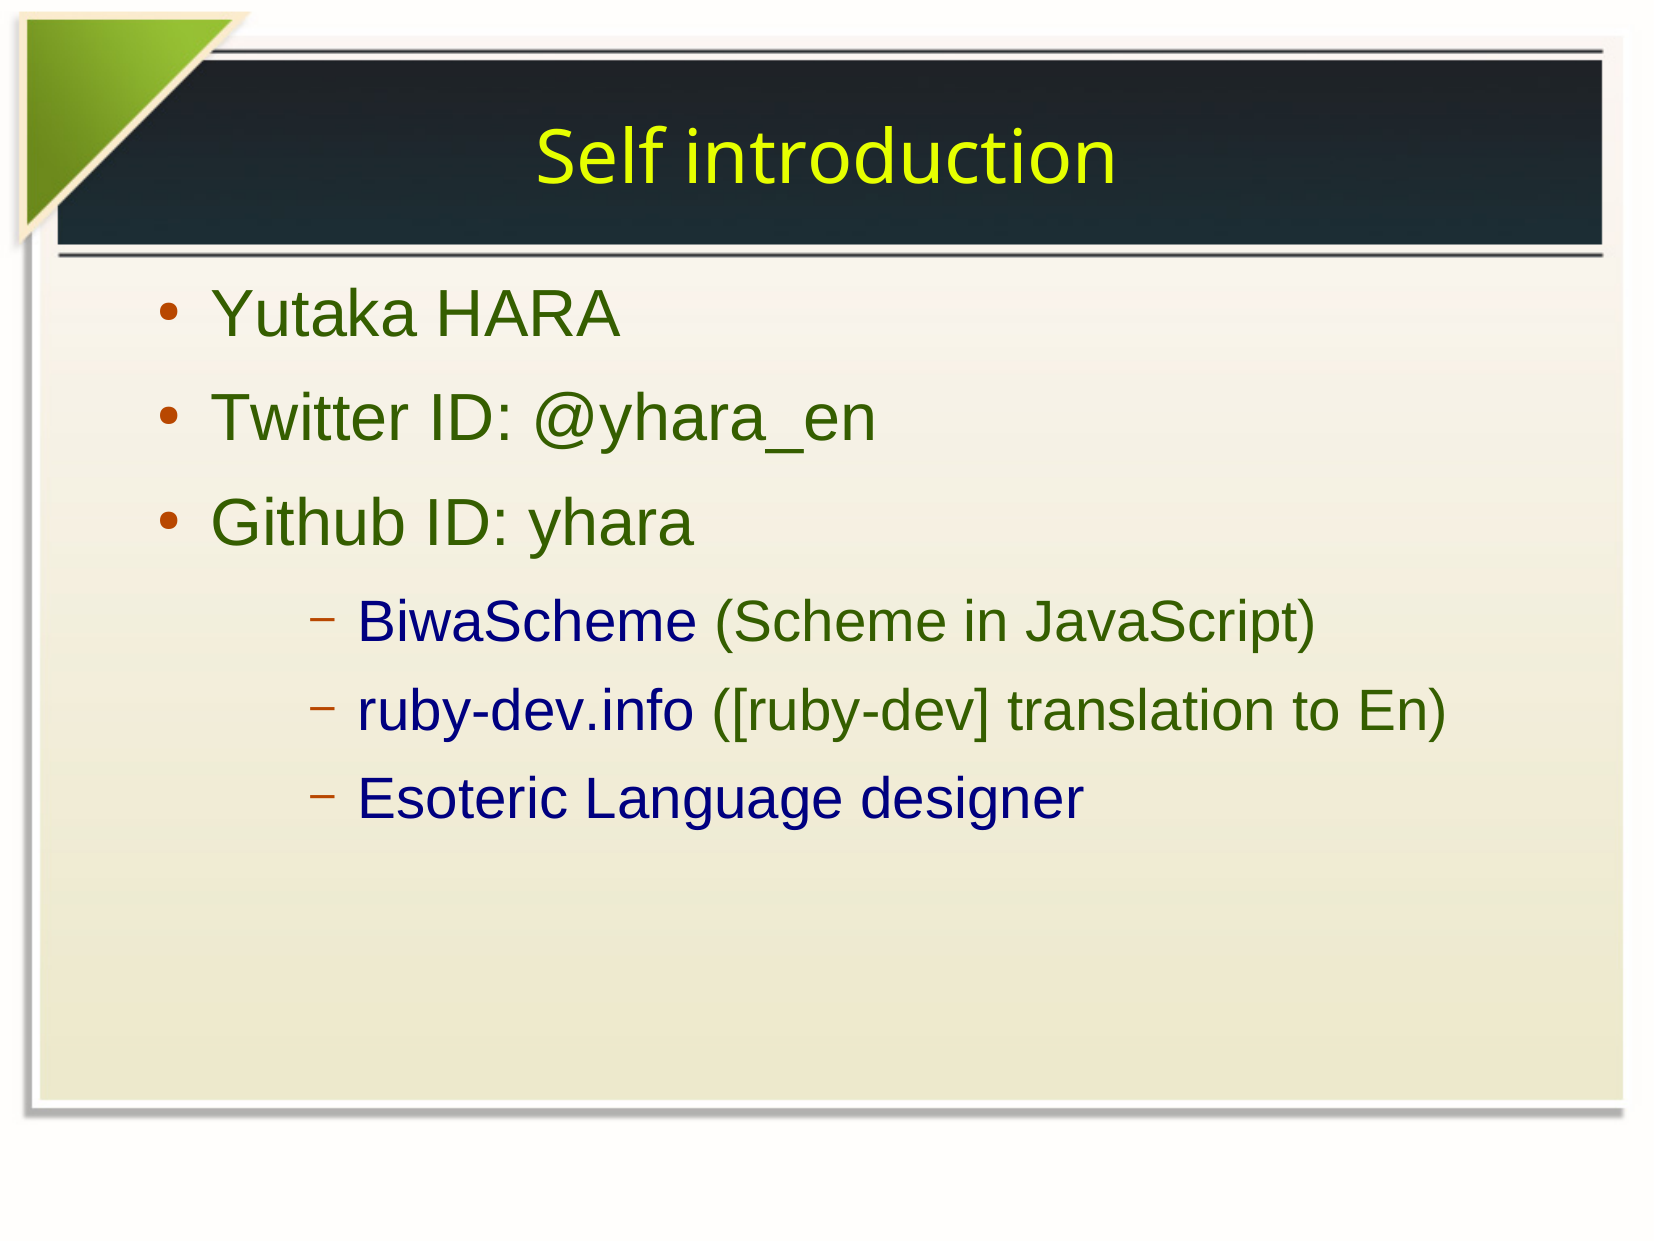

# Self introduction
Yutaka HARA
Twitter ID: @yhara_en
Github ID: yhara
BiwaScheme (Scheme in JavaScript)
ruby-dev.info ([ruby-dev] translation to En)
Esoteric Language designer